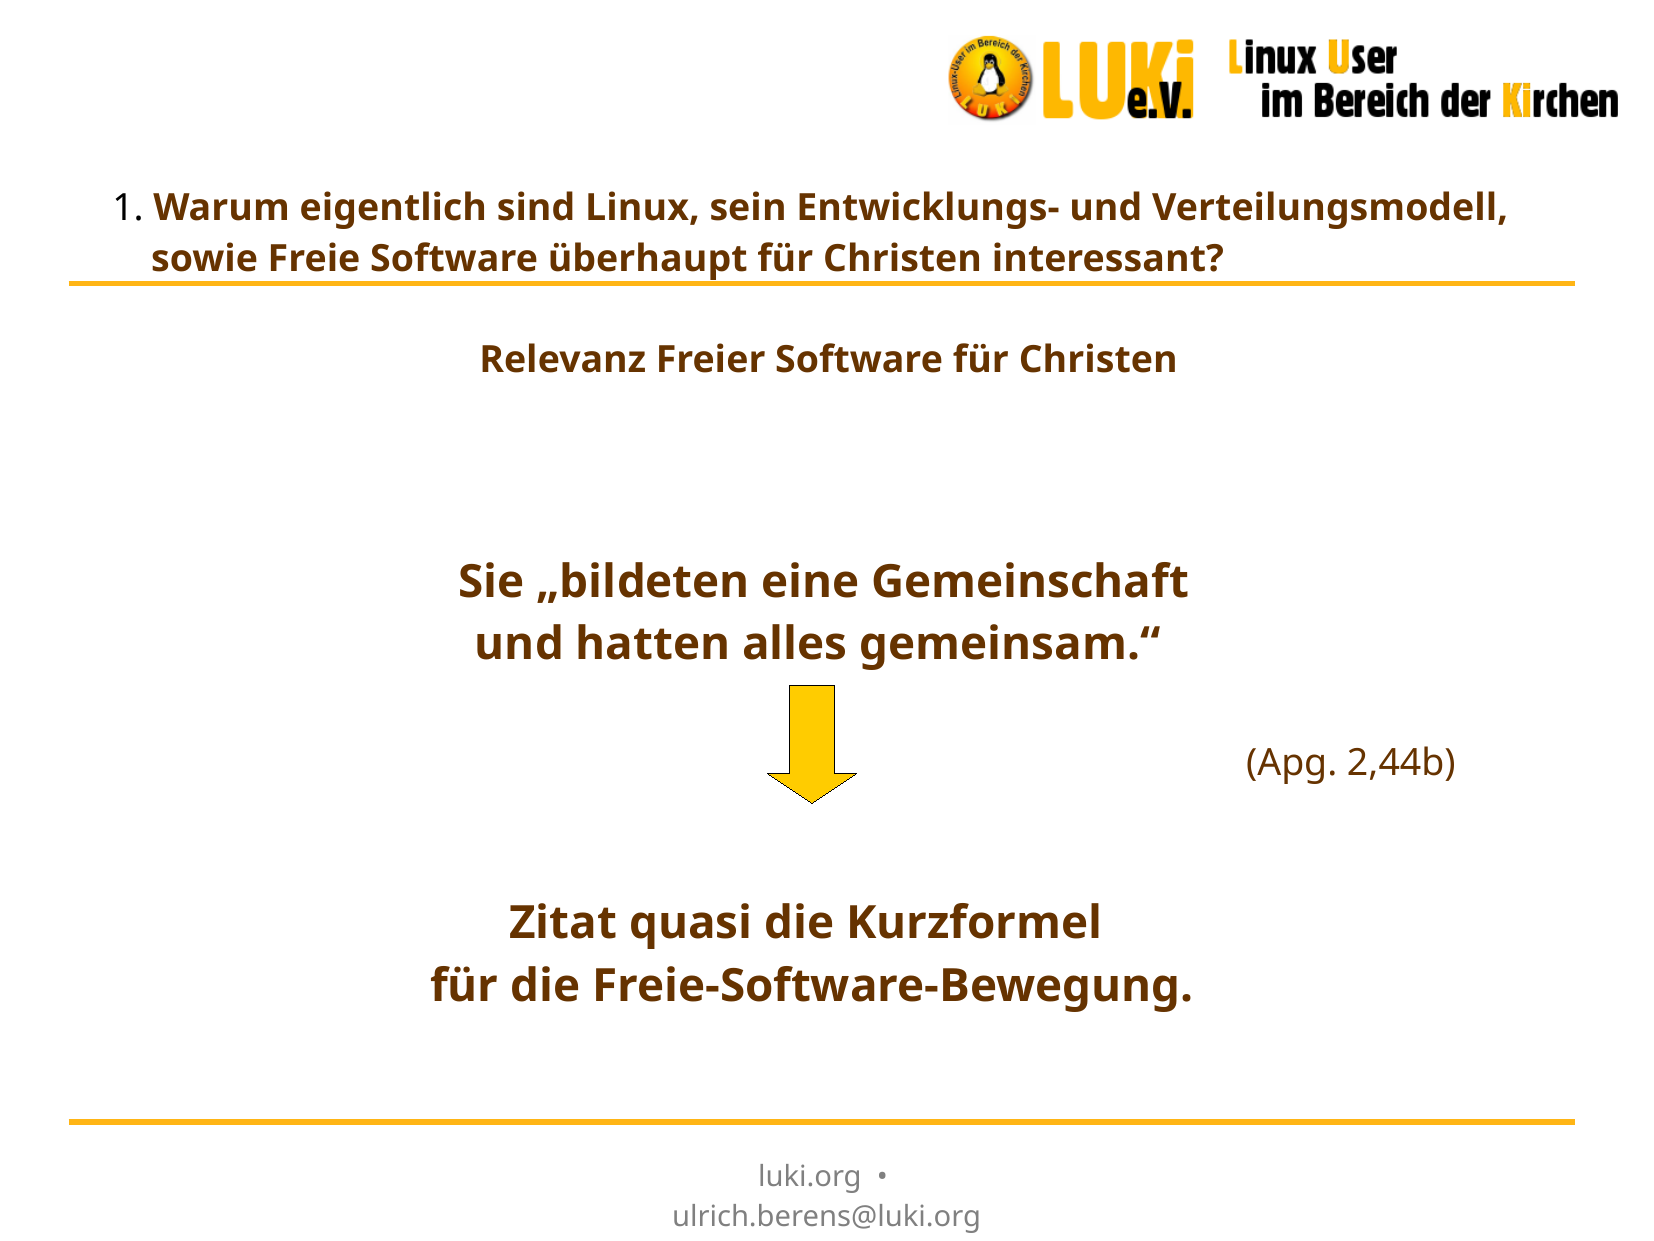

Warum eigentlich sind Linux, sein Entwicklungs- und Verteilungsmodell,
 sowie Freie Software überhaupt für Christen interessant?
Relevanz Freier Software für Christen
Sie „bildeten eine Gemeinschaft
und hatten alles gemeinsam.“
(Apg. 2,44b)
Zitat quasi die Kurzformel
für die Freie-Software-Bewegung.
luki.org • ulrich.berens@luki.org